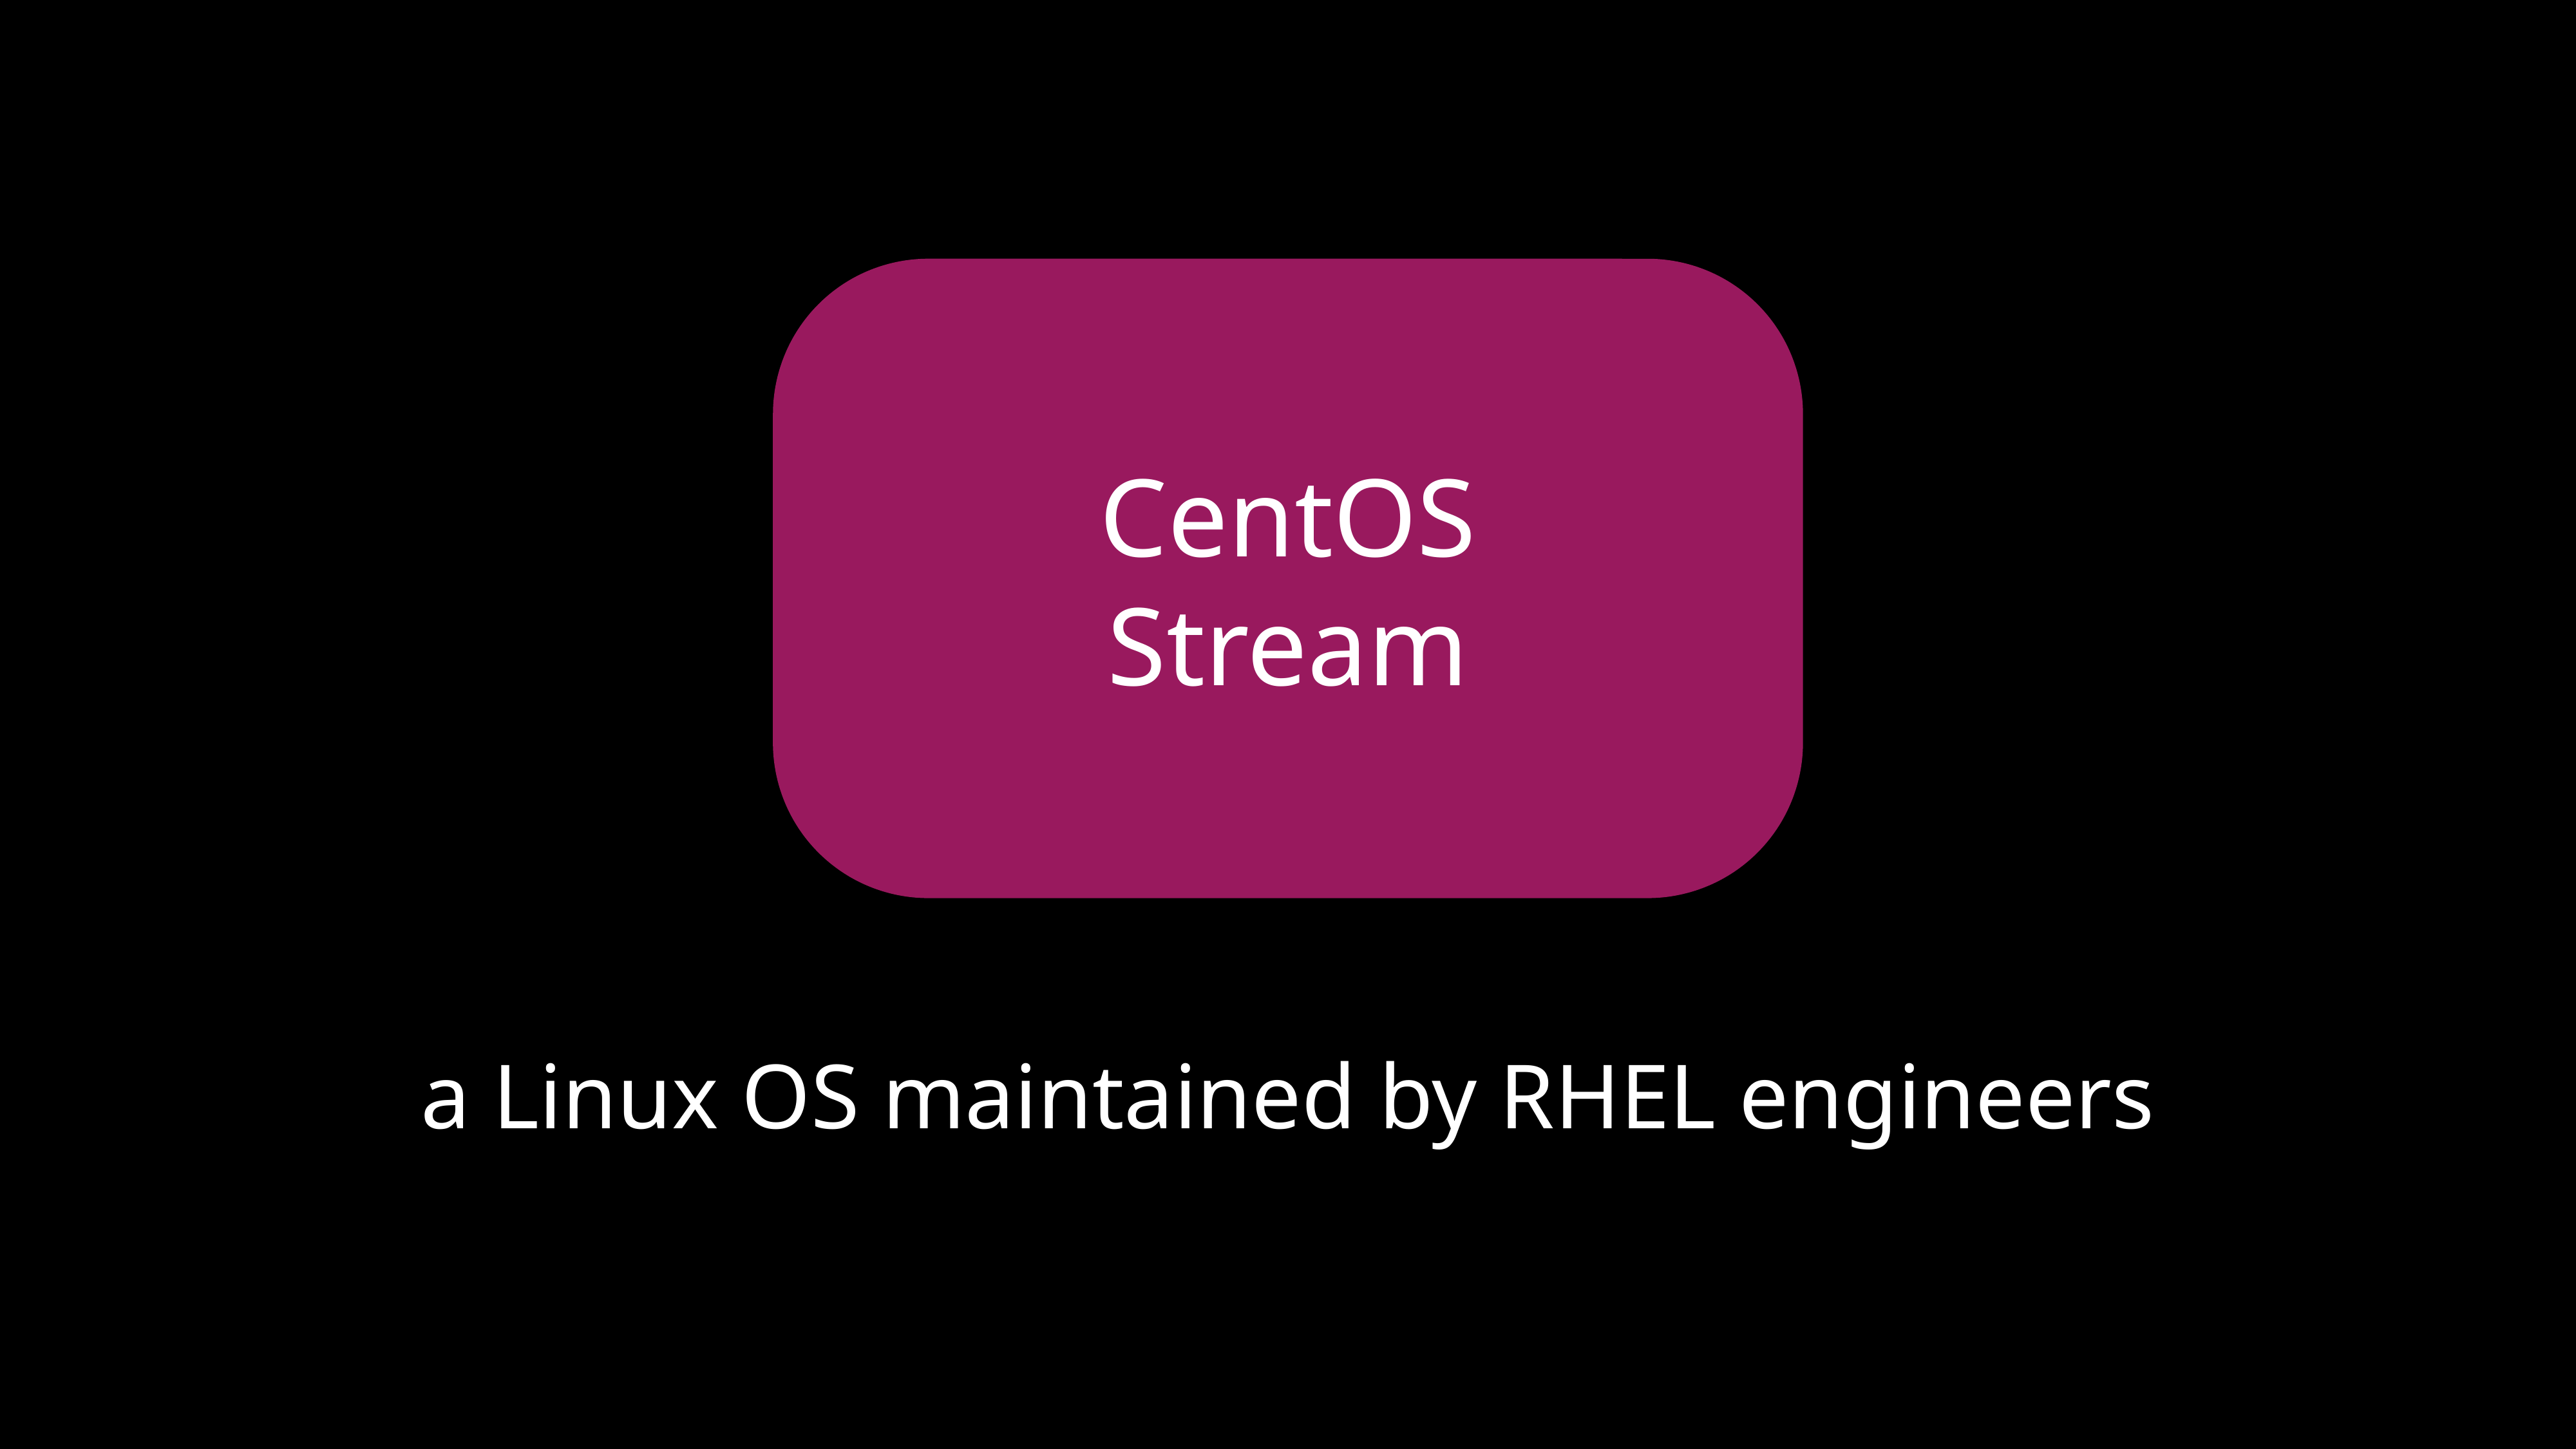

CentOS
Stream
a Linux OS maintained by RHEL engineers